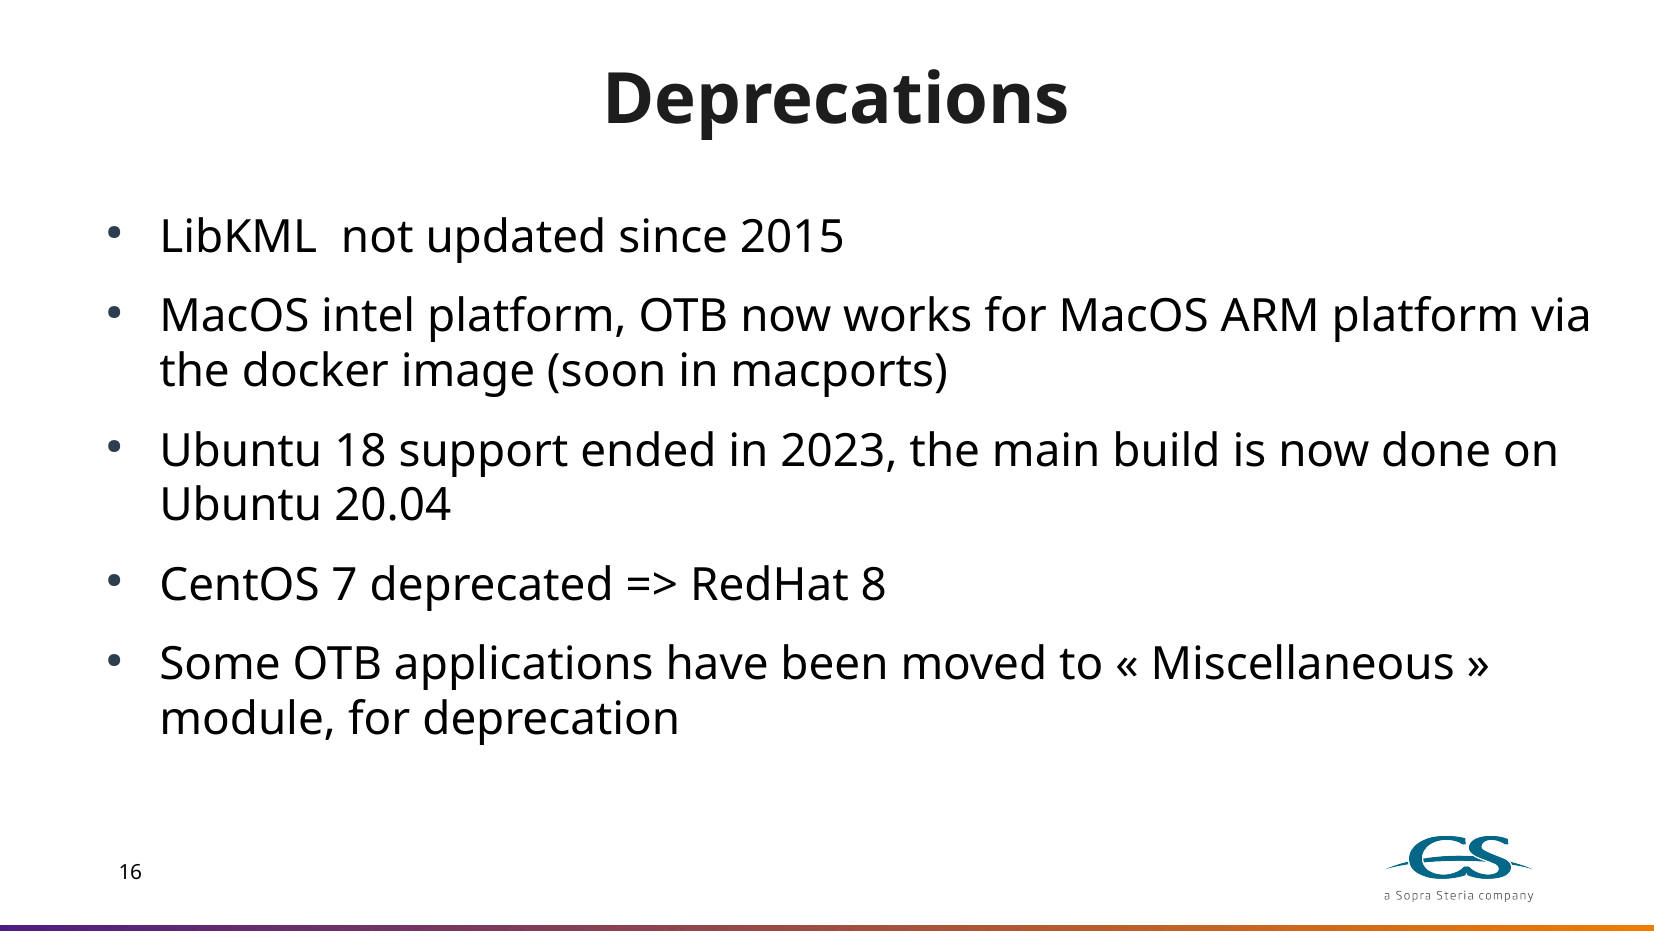

# Deprecations
LibKML not updated since 2015
MacOS intel platform, OTB now works for MacOS ARM platform via the docker image (soon in macports)
Ubuntu 18 support ended in 2023, the main build is now done on Ubuntu 20.04
CentOS 7 deprecated => RedHat 8
Some OTB applications have been moved to « Miscellaneous » module, for deprecation